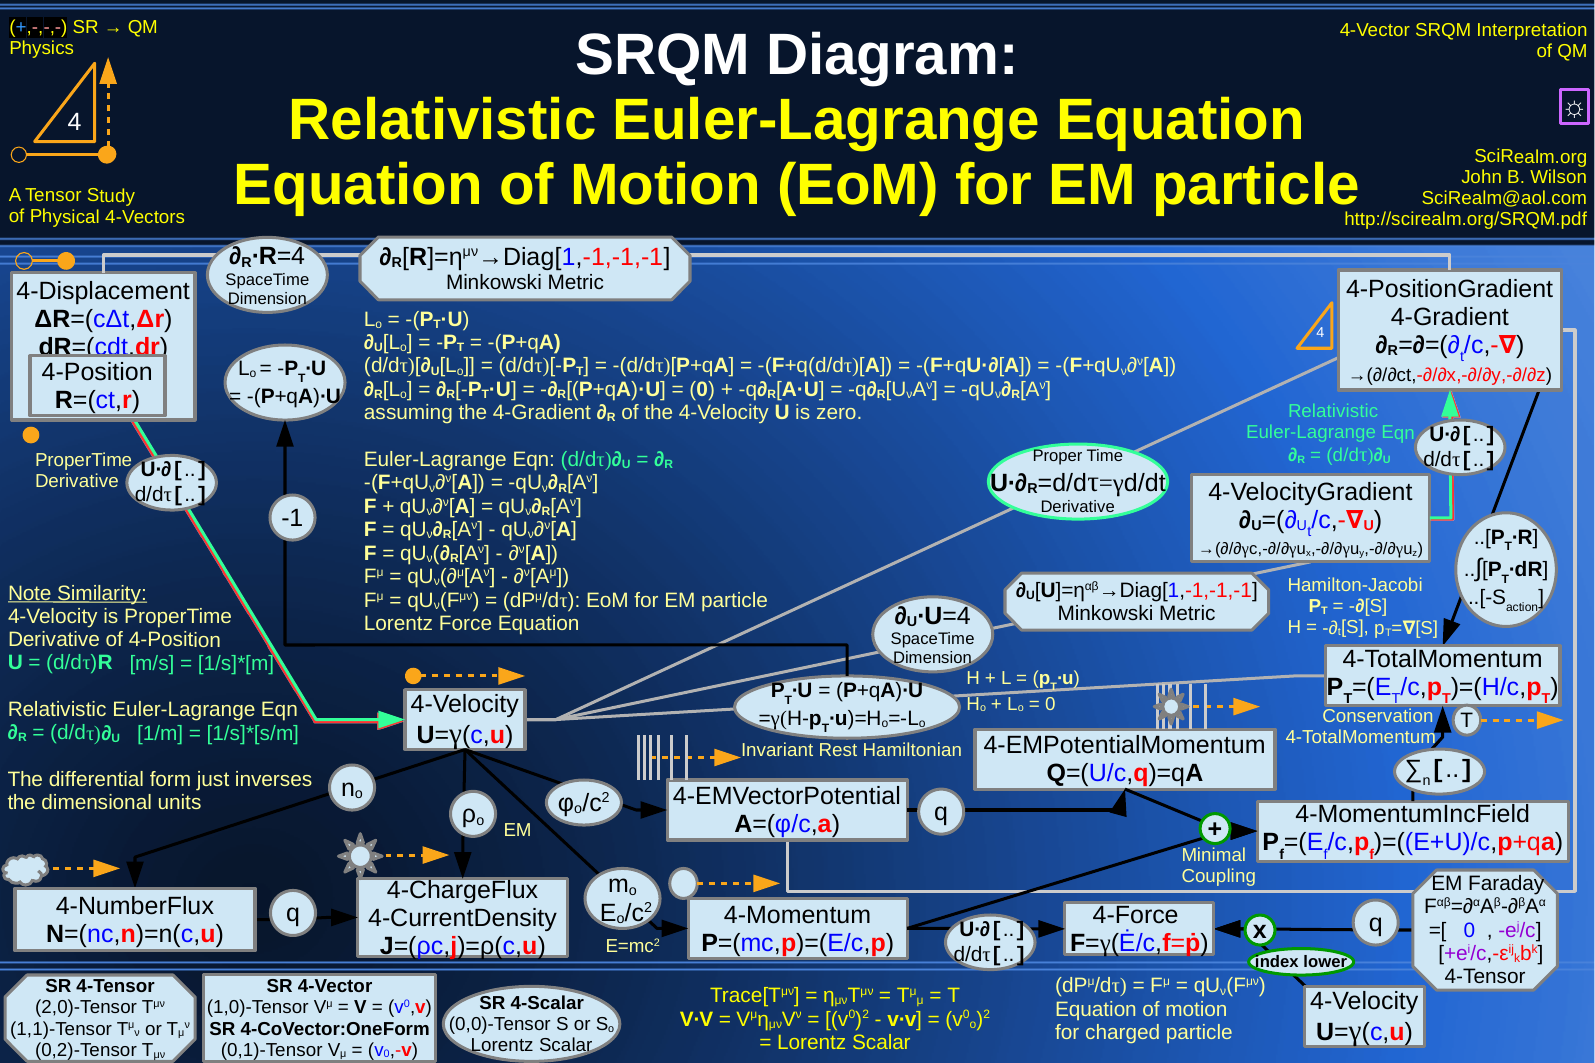

# SRQM Diagram: Relativistic Euler-Lagrange Equation Equation of Motion (EoM) for EM particle
(+,-,-,-) SR → QM
Physics
A Tensor Study
of Physical 4-Vectors
4-Vector SRQM Interpretation
of QM
SciRealm.org
John B. Wilson
SciRealm@aol.com
http://scirealm.org/SRQM.pdf
4
☼
∂R[R]=ημν→Diag[1,-1,-1,-1]
Minkowski Metric
∂R∙R=4
SpaceTime
Dimension
4-PositionGradient
4-Gradient
∂R=∂=(∂t/c,-∇)
→(∂/∂ct,-∂/∂x,-∂/∂y,-∂/∂z)
4-Displacement
ΔR=(cΔt,Δr)
dR=(cdt,dr)
Lo = -(PT·U)
∂U[Lo] = -PT = -(P+qA)
(d/dτ)[∂U[Lo]] = (d/dτ)[-PT] = -(d/dτ)[P+qA] = -(F+q(d/dτ)[A]) = -(F+qU·∂[A]) = -(F+qUν∂ν[A])
∂R[Lo] = ∂R[-PT·U] = -∂R[(P+qA)·U] = (0) + -q∂R[A·U] = -q∂R[UνAν] = -qUν∂R[Aν]
assuming the 4-Gradient ∂R of the 4-Velocity U is zero.
Euler-Lagrange Eqn: (d/dτ)∂U = ∂R
-(F+qUν∂ν[A]) = -qUν∂R[Aν]
F + qUν∂ν[A] = qUν∂R[Aν]
F = qUν∂R[Aν] - qUν∂ν[A]
F = qUν(∂R[Aν] - ∂ν[A])
Fμ = qUν(∂μ[Aν] - ∂ν[Aμ])
Fμ = qUν(Fμν) = (dPμ/dτ): EoM for EM particle
Lorentz Force Equation
4
Lo = -PT∙U
= -(P+qA)∙U
4-Position
R=(ct,r)
 Relativistic
Euler-Lagrange Eqn
 ∂R = (d/dτ)∂U
 U∙∂[..]
d/dτ[..]
ProperTime
Derivative
Proper Time
U∙∂R=d/dτ=γd/dt
Derivative
 U∙∂[..]
d/dτ[..]
4-VelocityGradient
∂U=(∂Ut/c,-∇U)
→(∂/∂γc,-∂/∂γux,-∂/∂γuy,-∂/∂γuz)
-1
..[PT∙R]
..∫[PT∙dR]
..[-Saction]
Hamilton-Jacobi
 PT = -∂[S]
H = -∂t[S], pT=∇[S]
∂U[U]=ηαβ→Diag[1,-1,-1,-1]
Minkowski Metric
Note Similarity:
4-Velocity is ProperTime
Derivative of 4-Position
U = (d/dτ)R [m/s] = [1/s]*[m]
Relativistic Euler-Lagrange Eqn
∂R = (d/dτ)∂U [1/m] = [1/s]*[s/m]
The differential form just inverses
the dimensional units
∂U∙U=4
SpaceTime
Dimension
4-TotalMomentum
PT=(ET/c,pT)=(H/c,pT)
H + L = (pT∙u)
Ho + Lo = 0
PT∙U = (P+qA)∙U
=γ(H-pT∙u)=Ho=-Lo
4-Velocity
U=γ(c,u)
 Conservation
4-TotalMomentum
T
4-EMPotentialMomentum
Q=(U/c,q)=qA
Invariant Rest Hamiltonian
∑n[..]
no
φo/c2
4-EMVectorPotential
A=(φ/c,a)
q
ρo
4-MomentumIncField
Pf=(Ef/c,pf)=((E+U)/c,p+qa)
EM
+
Minimal
Coupling
mo
 Eo/c2
 EM Faraday
Fαβ=∂αAβ-∂βAα
=[ 0 , -ej/c]
 [+ei/c,-εijkbk]
4-Tensor
4-ChargeFlux
4-CurrentDensity
J=(ρc,j)=ρ(c,u)
4-NumberFlux
N=(nc,n)=n(c,u)
q
4-Momentum
P=(mc,p)=(E/c,p)
q
4-Force
F=γ(Ė/c,f=ṗ)
 U∙∂[..]
d/dτ[..]
x
E=mc2
index lower
(dPμ/dτ) = Fμ = qUν(Fμν)
Equation of motion
for charged particle
SR 4-Tensor
(2,0)-Tensor Tμν
(1,1)-Tensor Tμν or Tμν
(0,2)-Tensor Tμν
SR 4-Vector
(1,0)-Tensor Vμ = V = (v0,v)
SR 4-CoVector:OneForm
(0,1)-Tensor Vμ = (v0,-v)
Trace[Tμν] = ημνTμν = Tμμ = T
V∙V = VμημνVν = [(v0)2 - v∙v] = (v0o)2
= Lorentz Scalar
SR 4-Scalar
(0,0)-Tensor S or So
Lorentz Scalar
4-Velocity
U=γ(c,u)